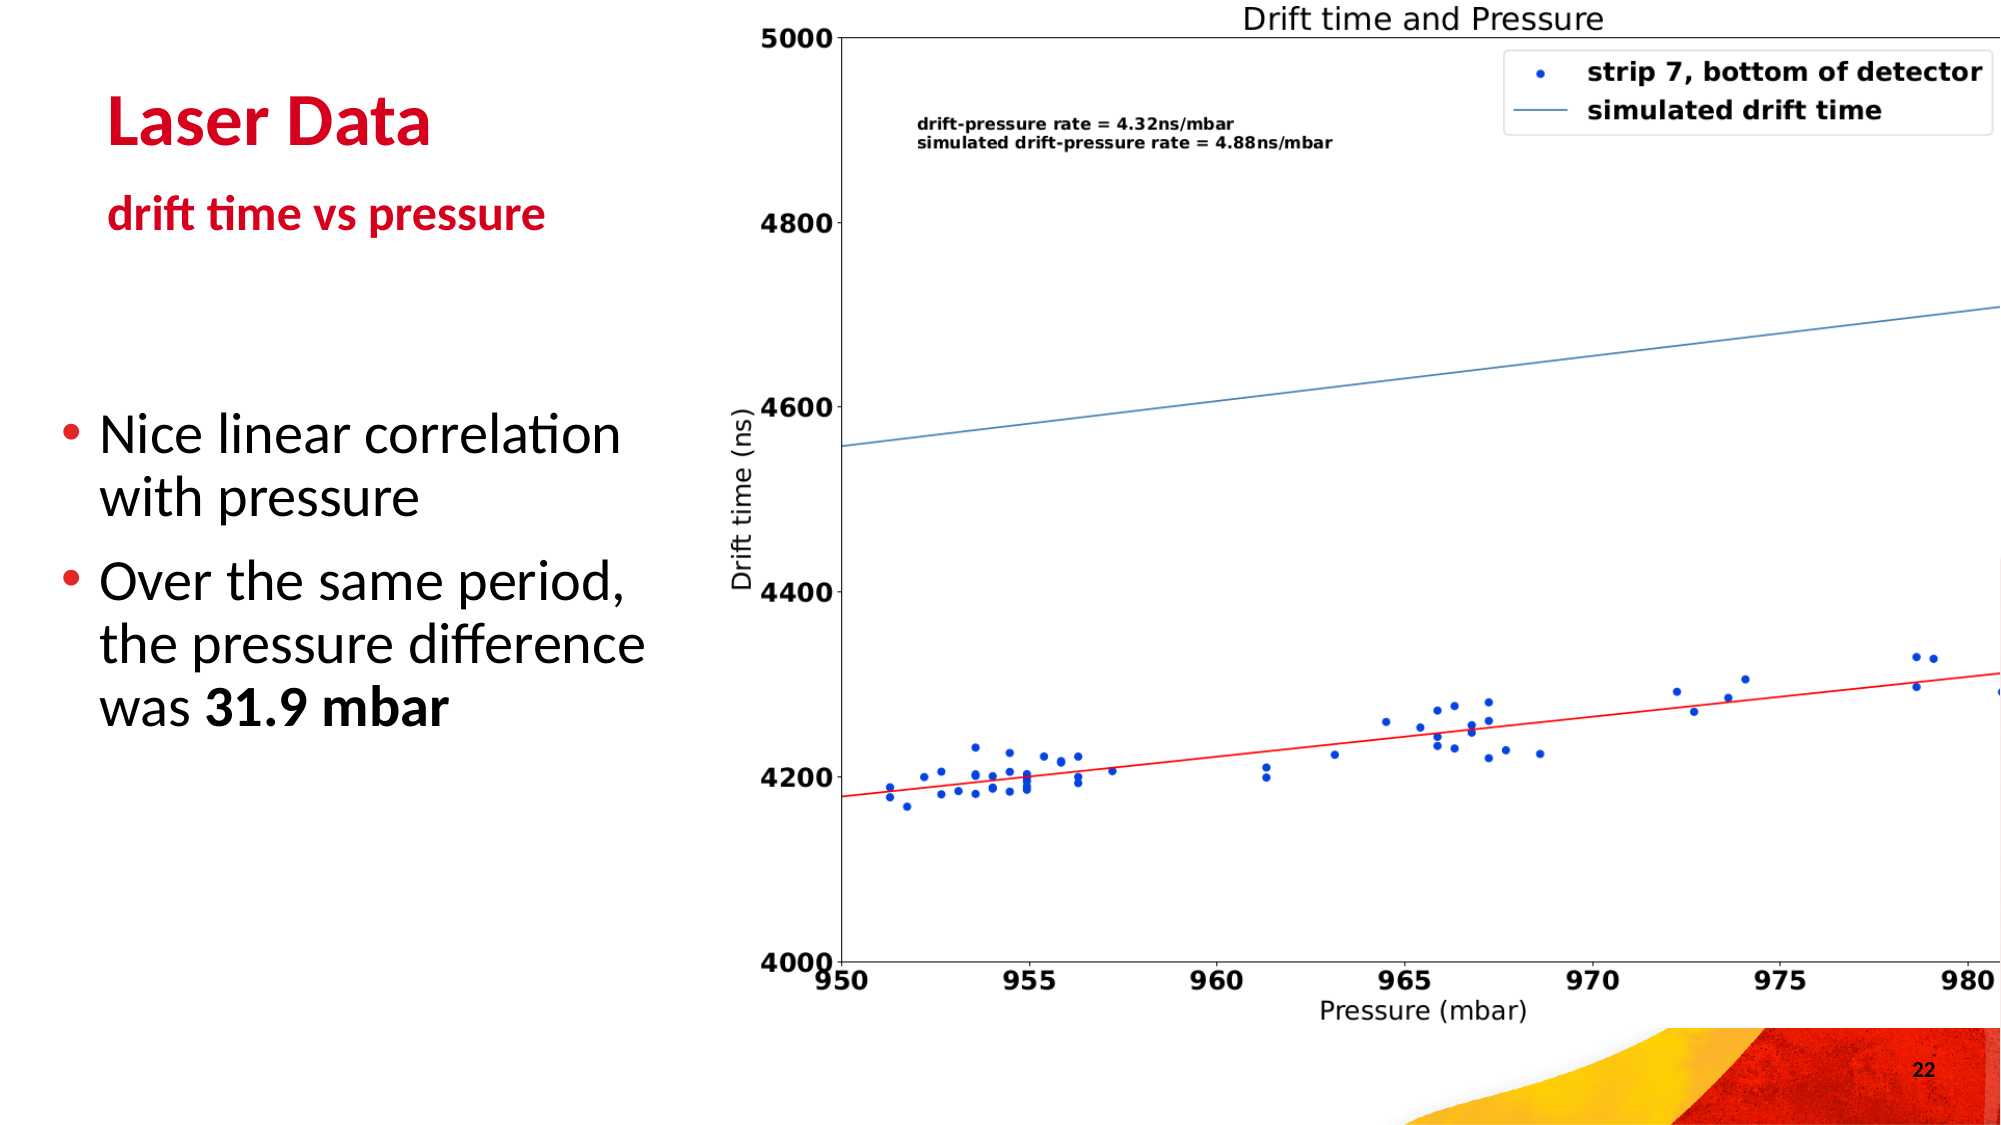

Laser Data
drift time vs pressure
# Nice linear correlation with pressure
Over the same period, the pressure difference was 31.9 mbar